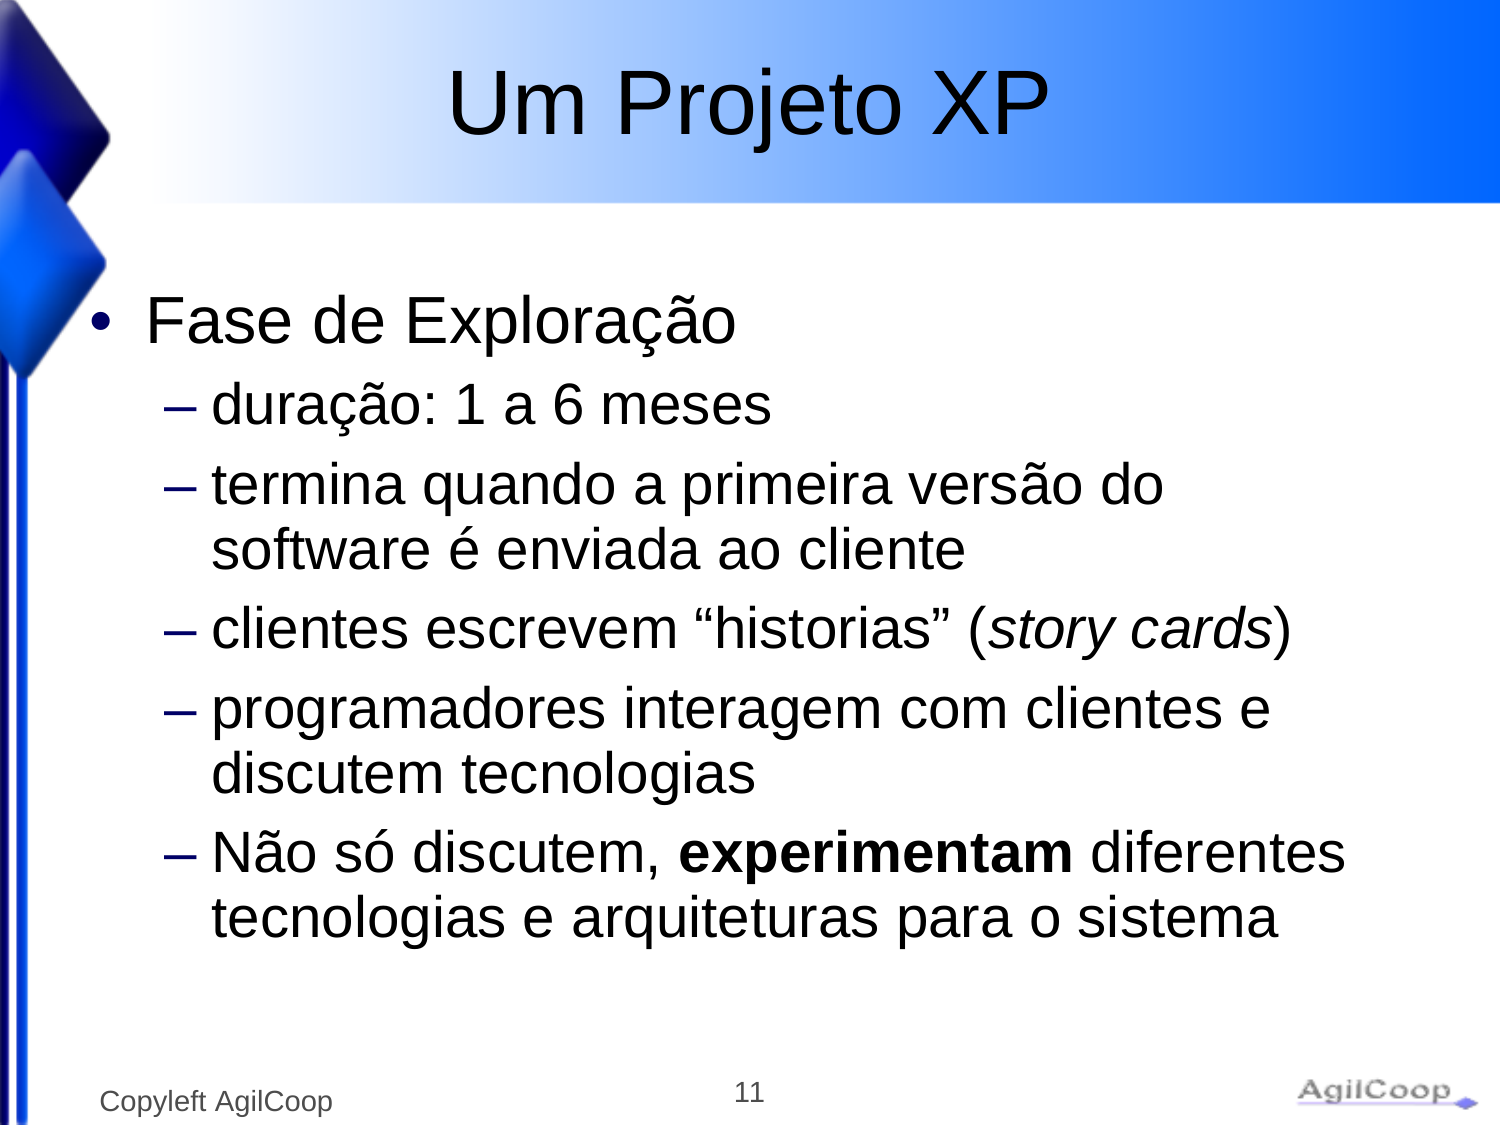

# Um Projeto XP
Fase de Exploração
duração: 1 a 6 meses
termina quando a primeira versão do software é enviada ao cliente
clientes escrevem “historias” (story cards)
programadores interagem com clientes e discutem tecnologias
Não só discutem, experimentam diferentes tecnologias e arquiteturas para o sistema
11